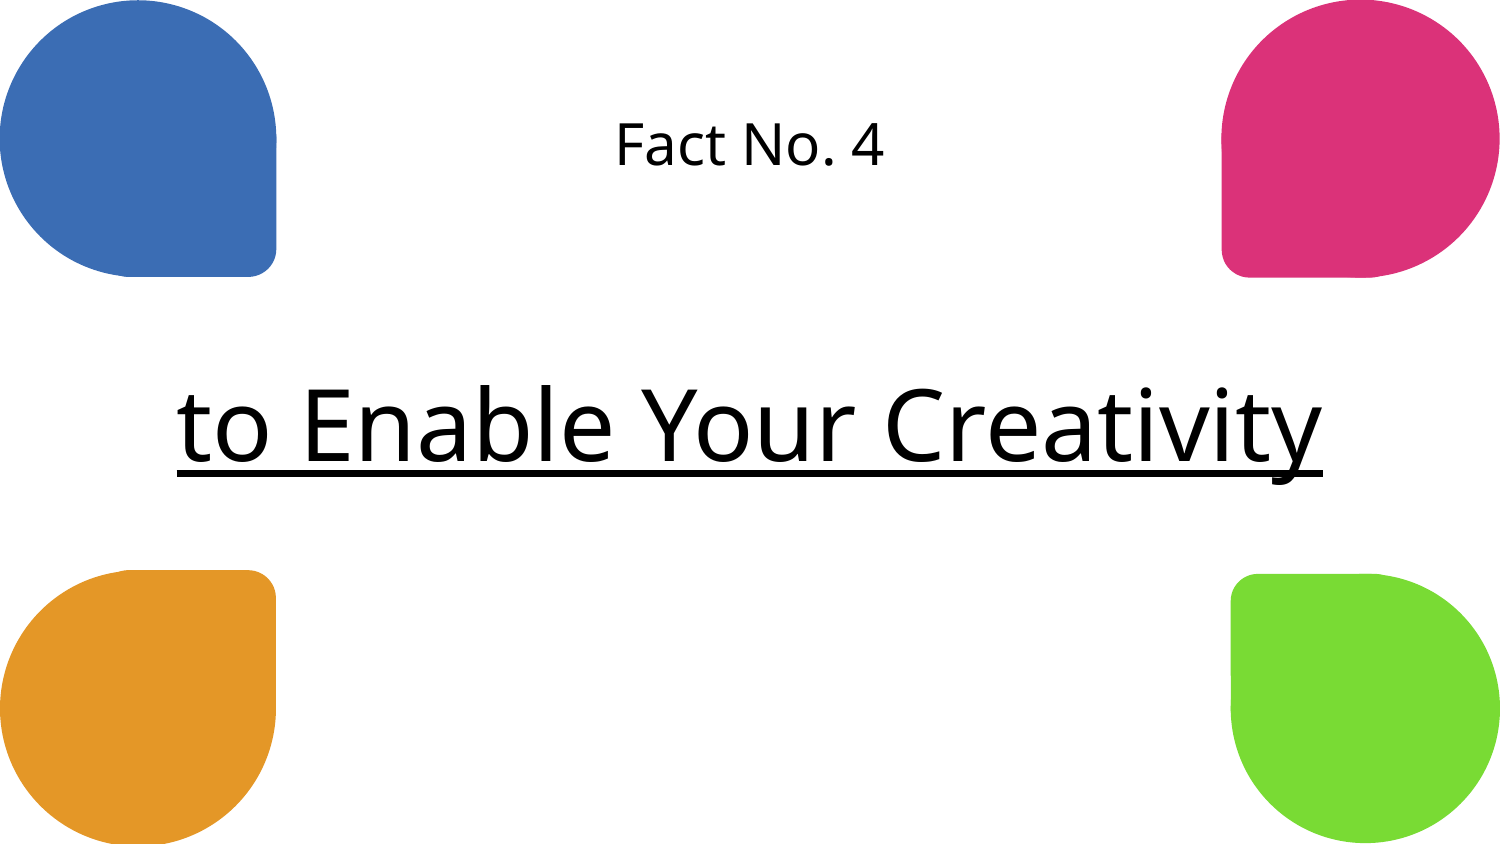

# Fact No. 4
to Enable Your Creativity